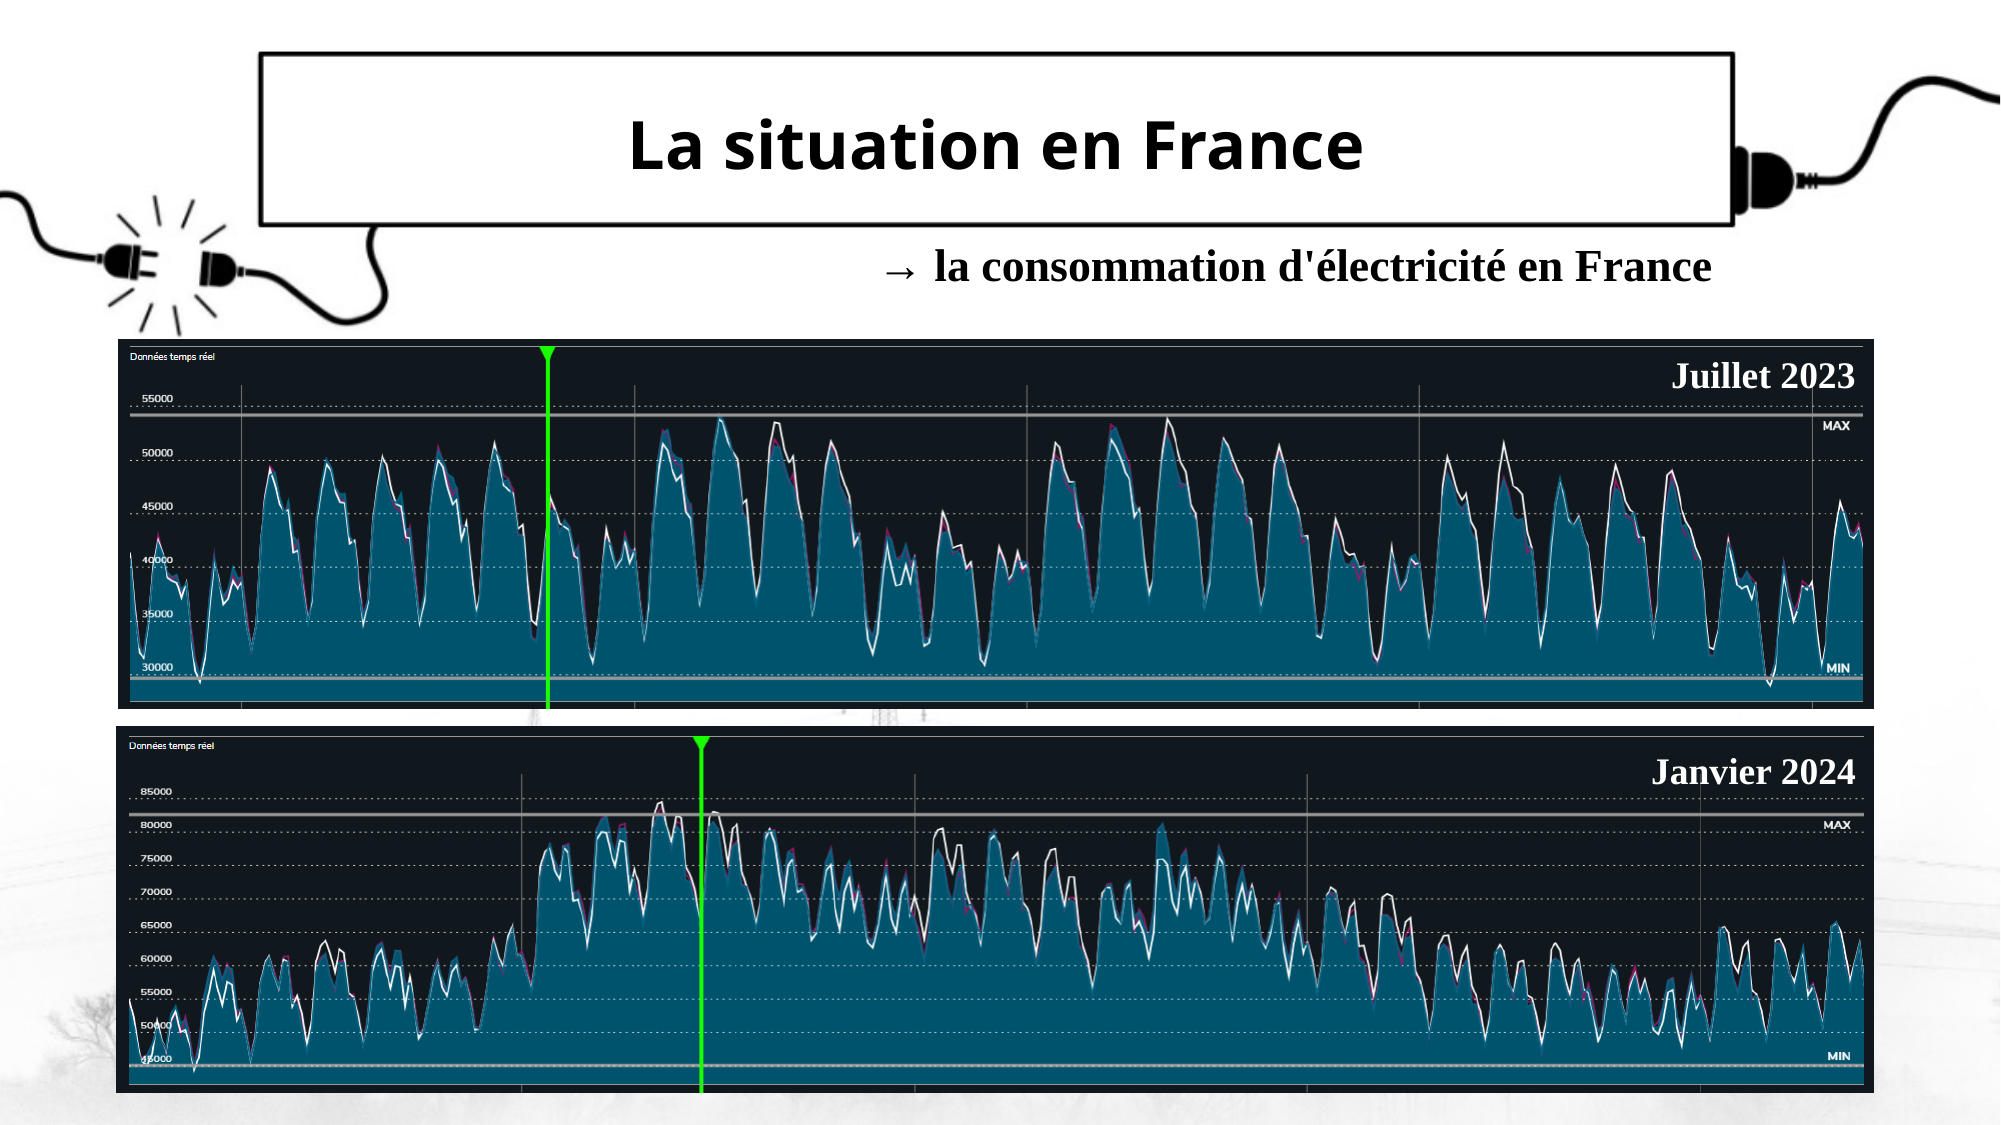

La situation en France
→ la consommation d'électricité en France
Juillet 2023
Janvier 2024